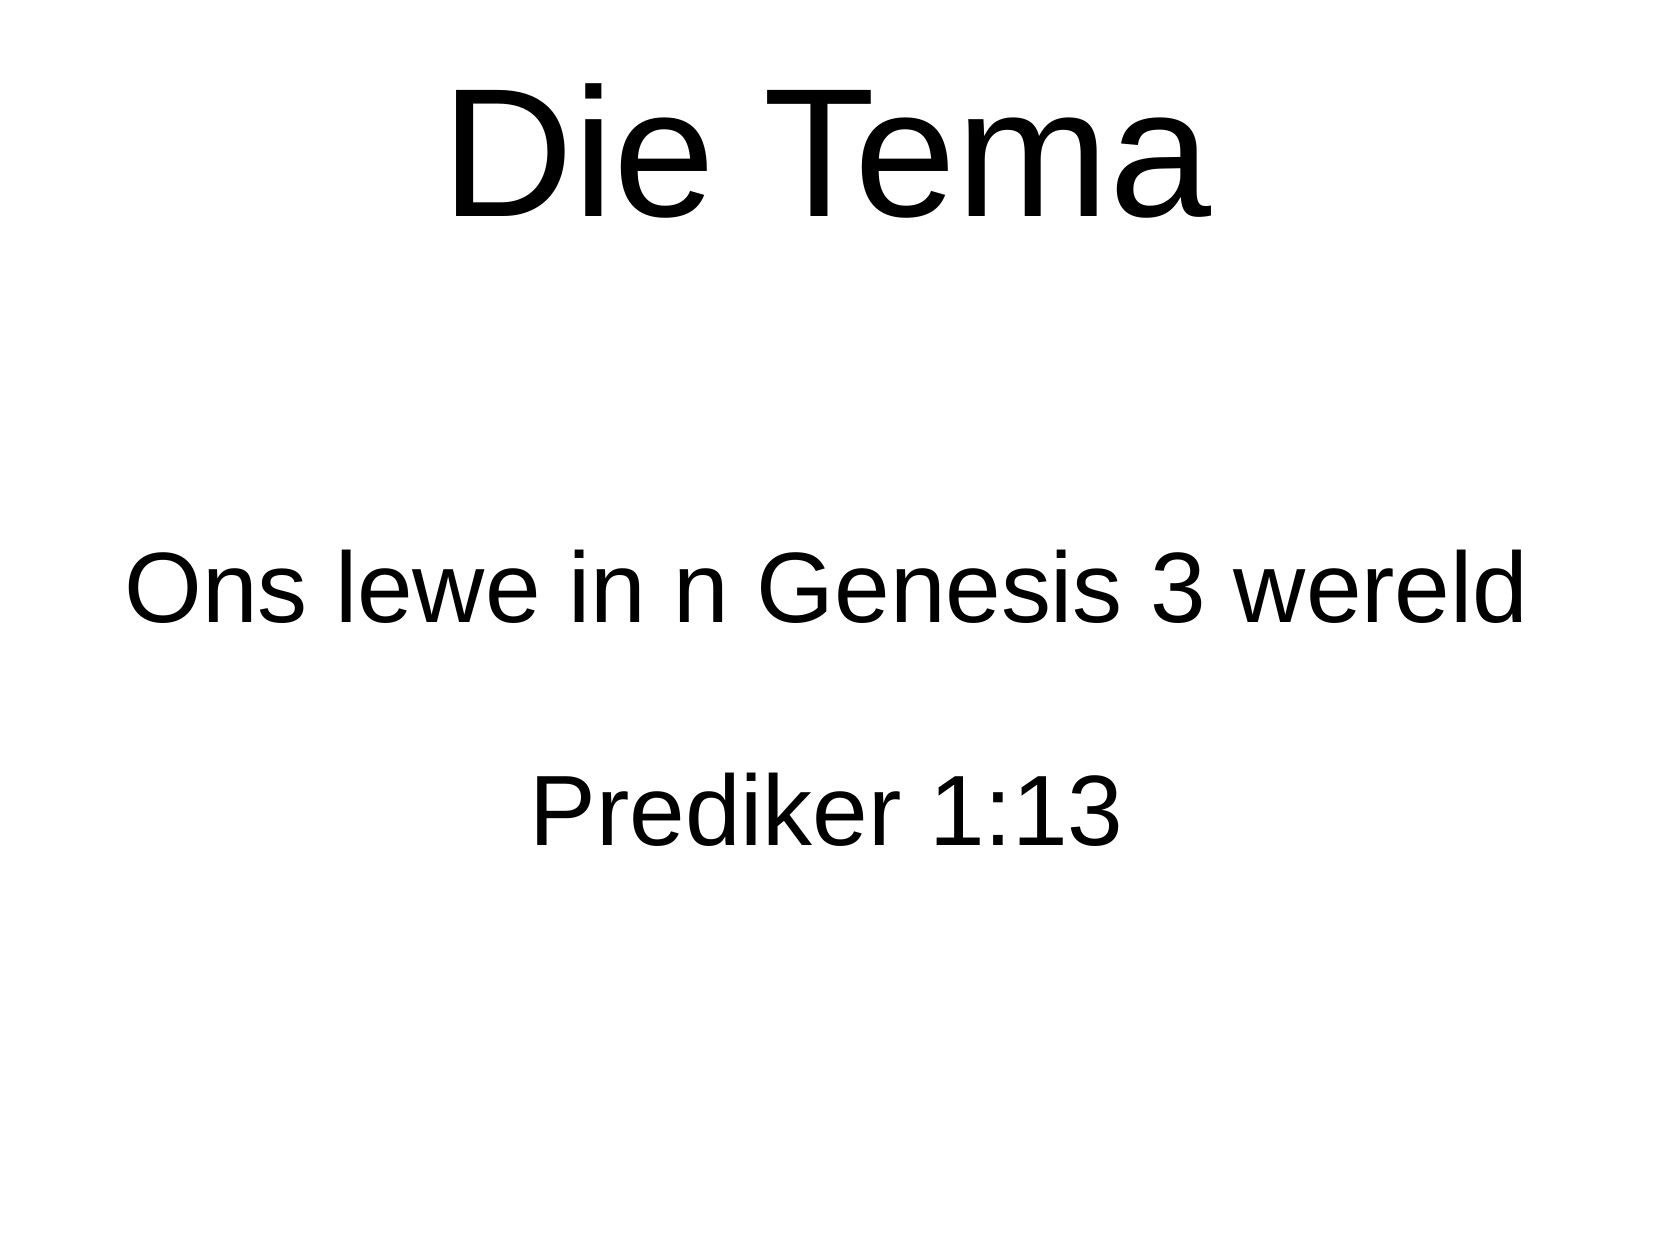

# Die Tema
Ons lewe in n Genesis 3 wereld
Prediker 1:13